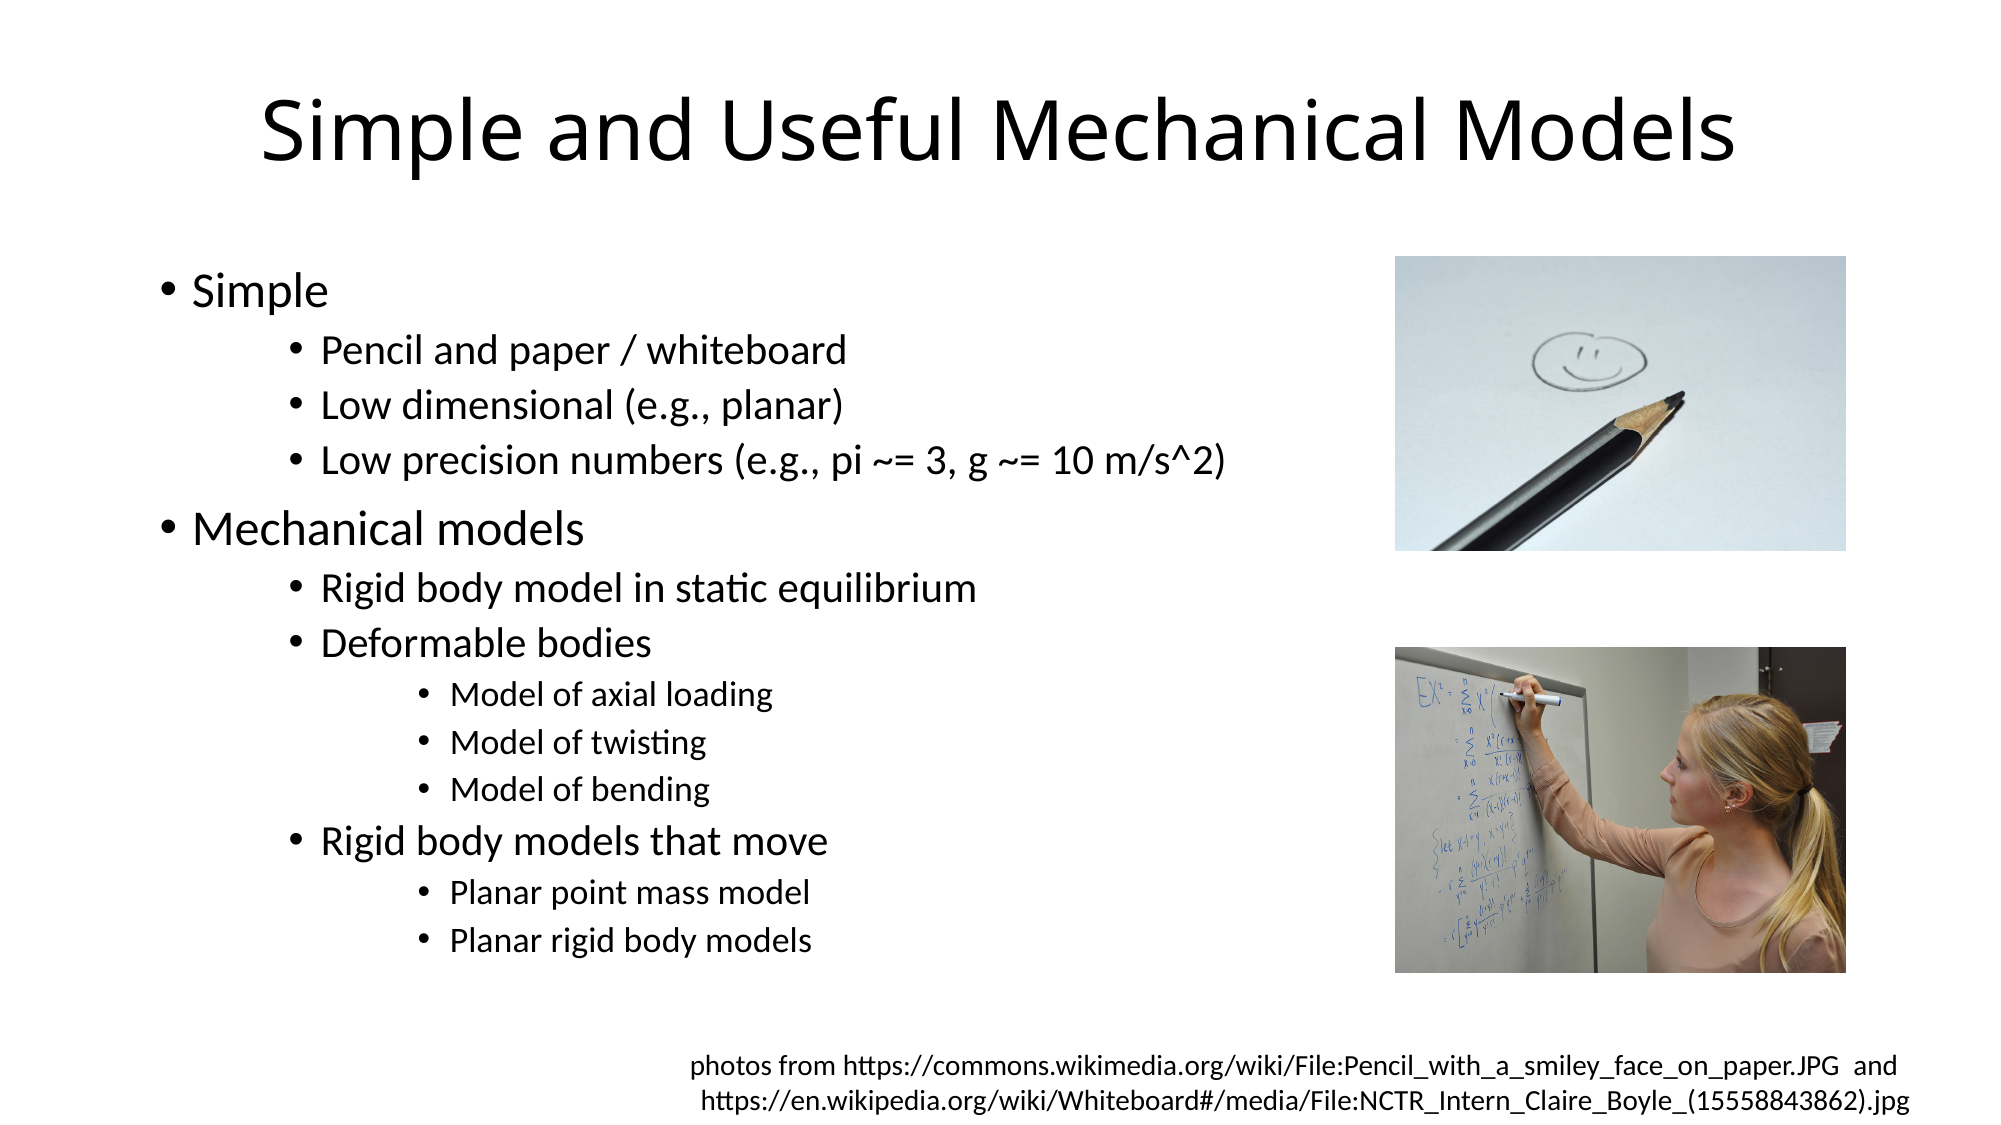

# Simple and Useful Mechanical Models
Simple
Pencil and paper / whiteboard
Low dimensional (e.g., planar)
Low precision numbers (e.g., pi ~= 3, g ~= 10 m/s^2)
Mechanical models
Rigid body model in static equilibrium
Deformable bodies
Model of axial loading
Model of twisting
Model of bending
Rigid body models that move
Planar point mass model
Planar rigid body models
  photos from https://commons.wikimedia.org/wiki/File:Pencil_with_a_smiley_face_on_paper.JPG  and
https://en.wikipedia.org/wiki/Whiteboard#/media/File:NCTR_Intern_Claire_Boyle_(15558843862).jpg